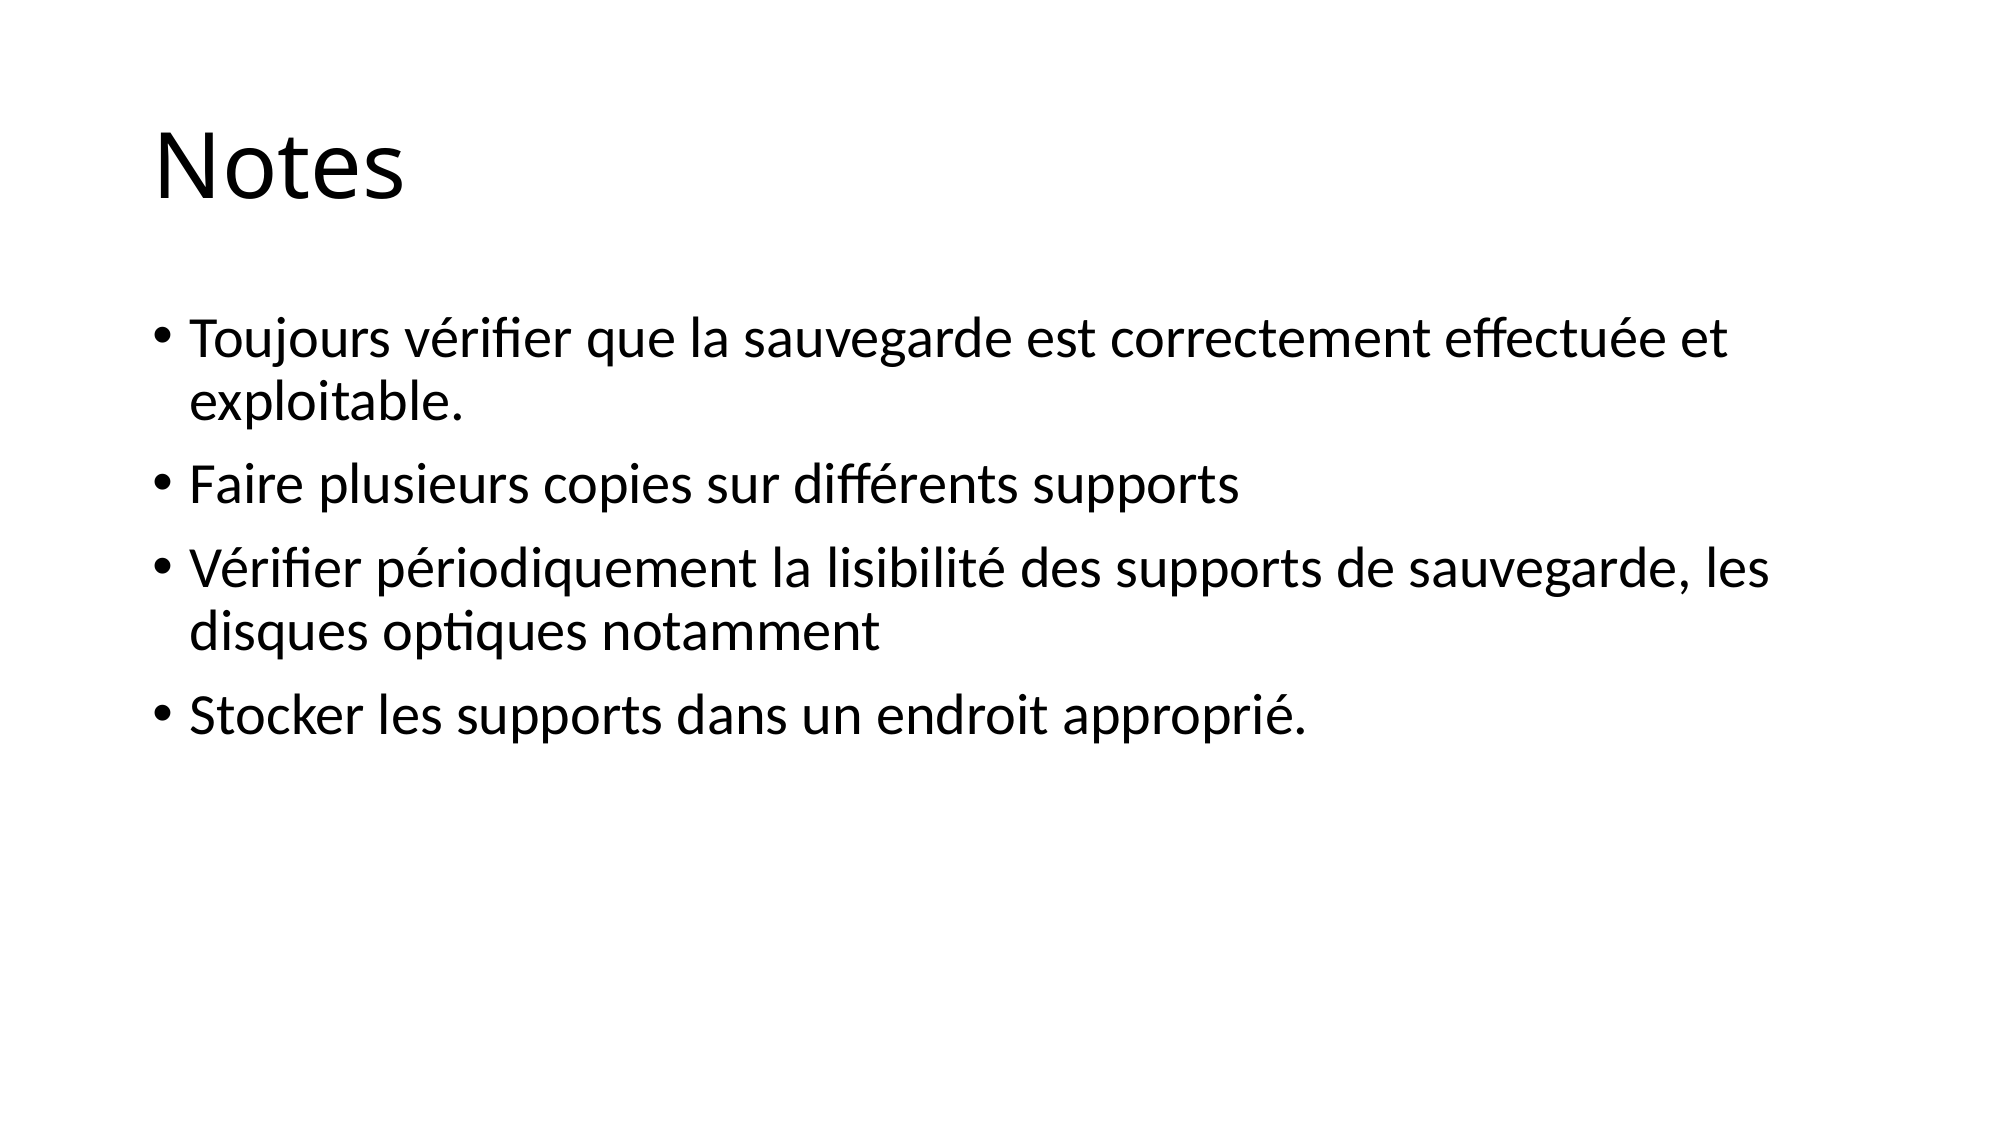

# Notes
Toujours vérifier que la sauvegarde est correctement effectuée et exploitable.
Faire plusieurs copies sur différents supports
Vérifier périodiquement la lisibilité des supports de sauvegarde, les disques optiques notamment
Stocker les supports dans un endroit approprié.